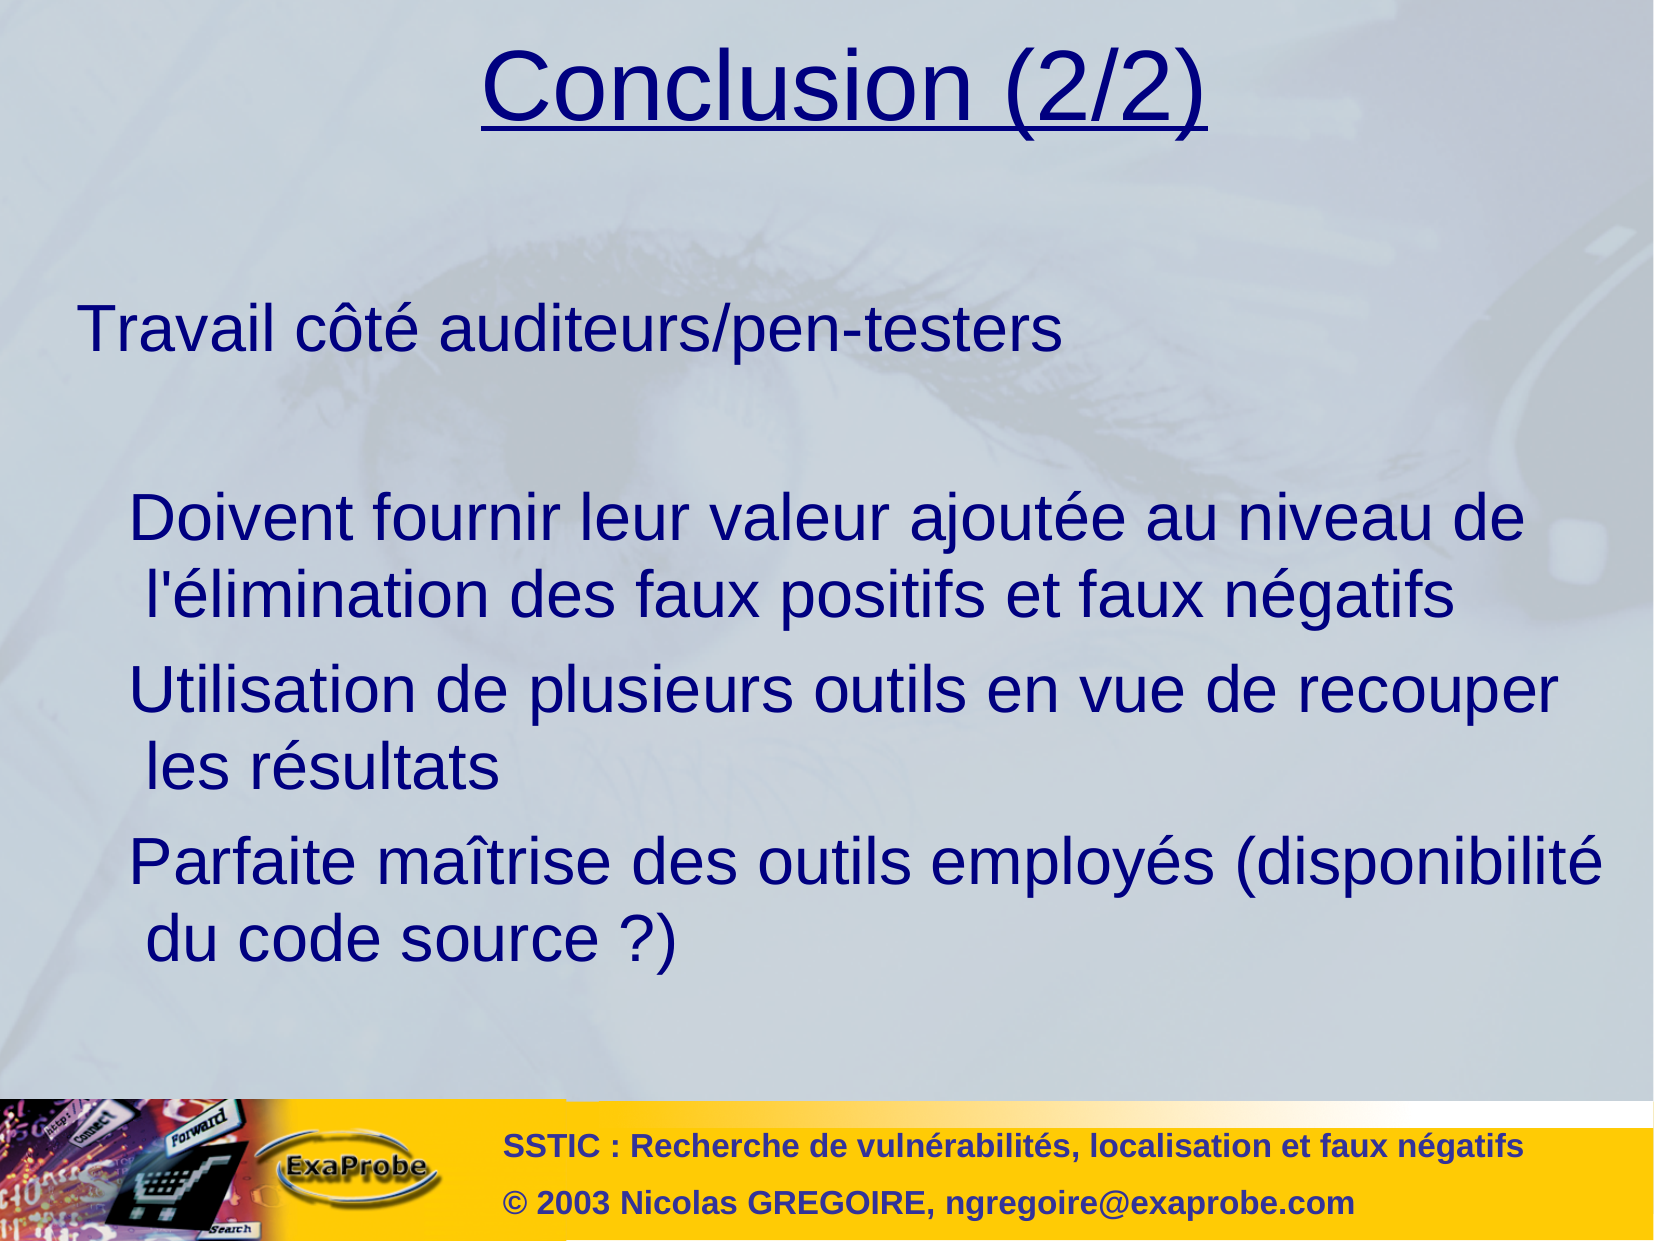

# Conclusion (2/2)
 Travail côté auditeurs/pen-testers
 Doivent fournir leur valeur ajoutée au niveau de l'élimination des faux positifs et faux négatifs
 Utilisation de plusieurs outils en vue de recouper les résultats
 Parfaite maîtrise des outils employés (disponibilité du code source ?)